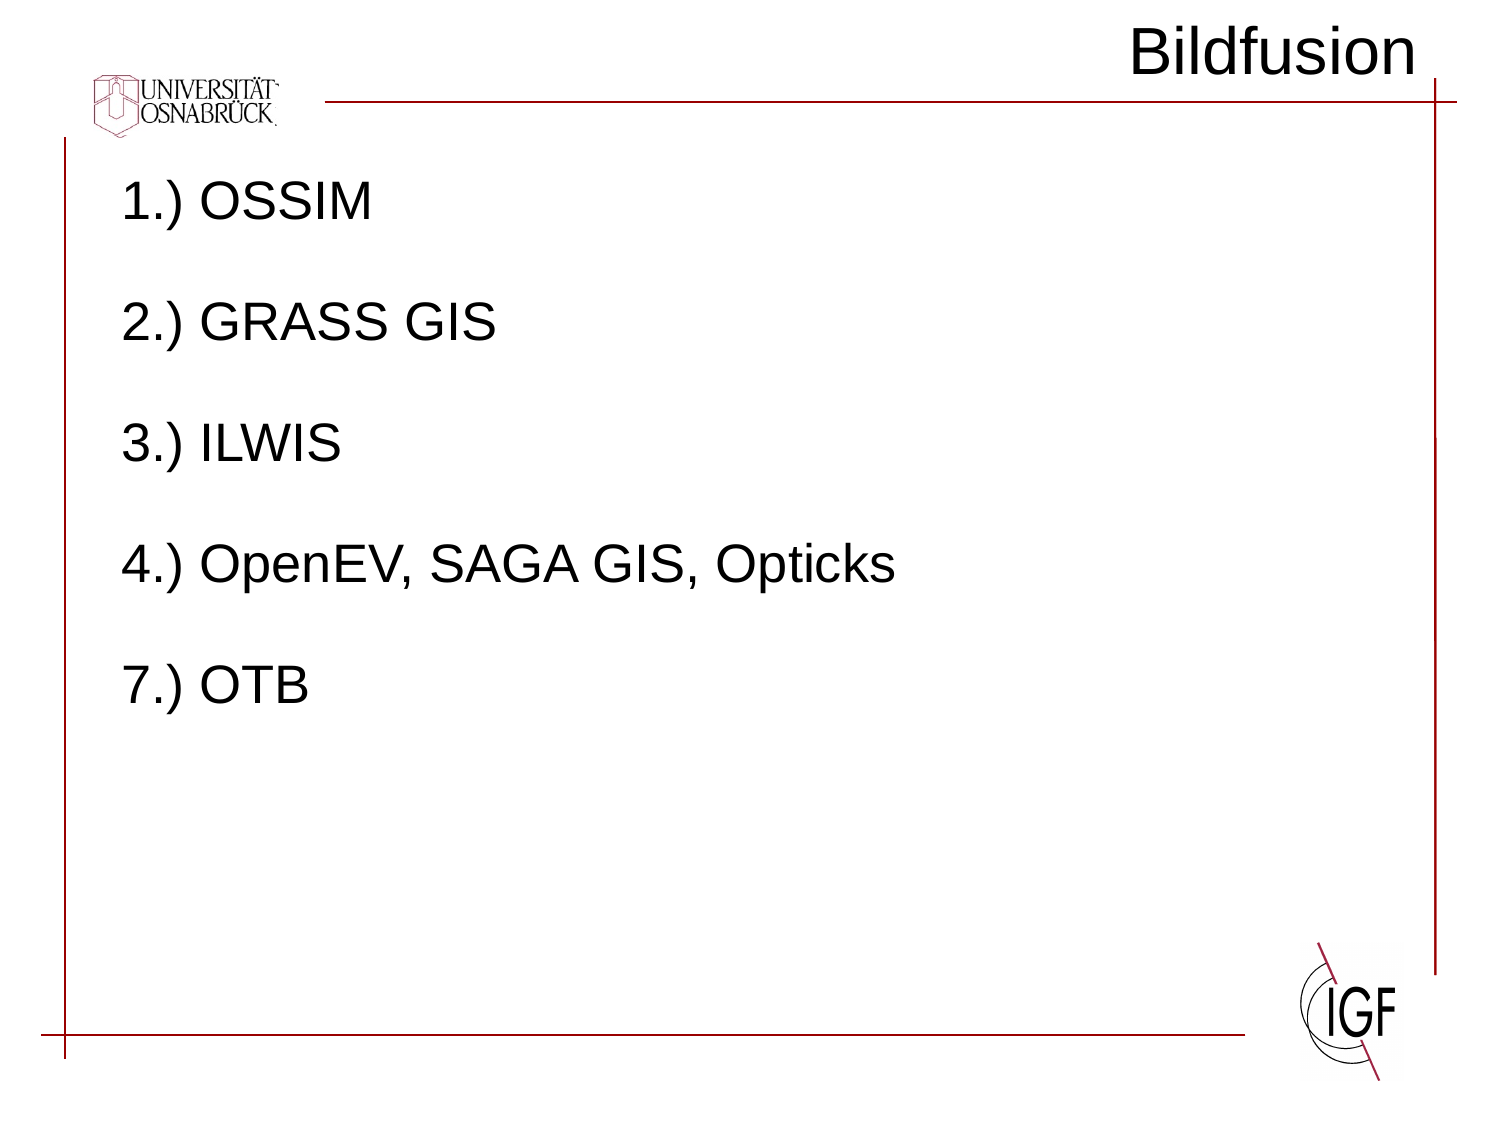

# Bildfusion
1.) OSSIM
2.) GRASS GIS
3.) ILWIS
4.) OpenEV, SAGA GIS, Opticks
7.) OTB